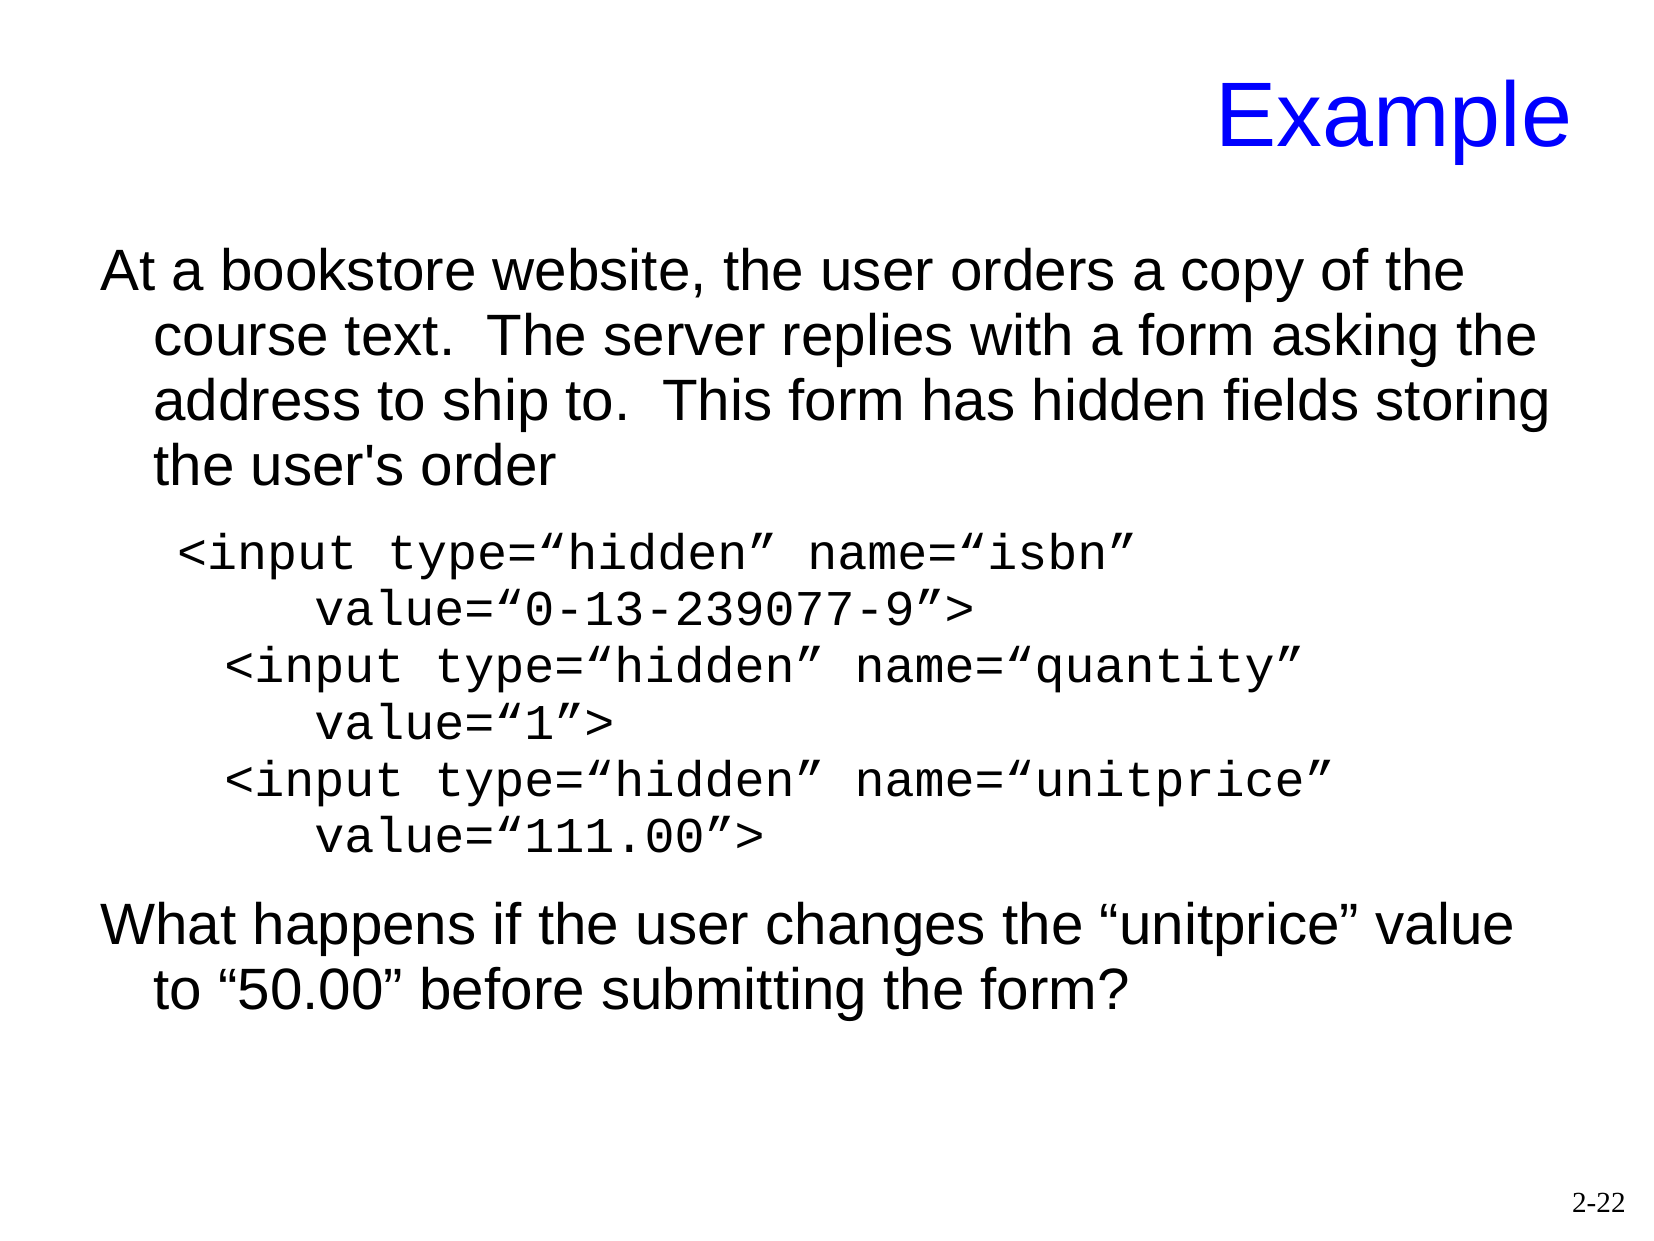

# Example
At a bookstore website, the user orders a copy of the course text. The server replies with a form asking the address to ship to. This form has hidden fields storing the user's order
<input type=“hidden” name=“isbn”
 value=“0-13-239077-9”>
<input type=“hidden” name=“quantity”
 value=“1”>
<input type=“hidden” name=“unitprice”
 value=“111.00”>
What happens if the user changes the “unitprice” value to “50.00” before submitting the form?